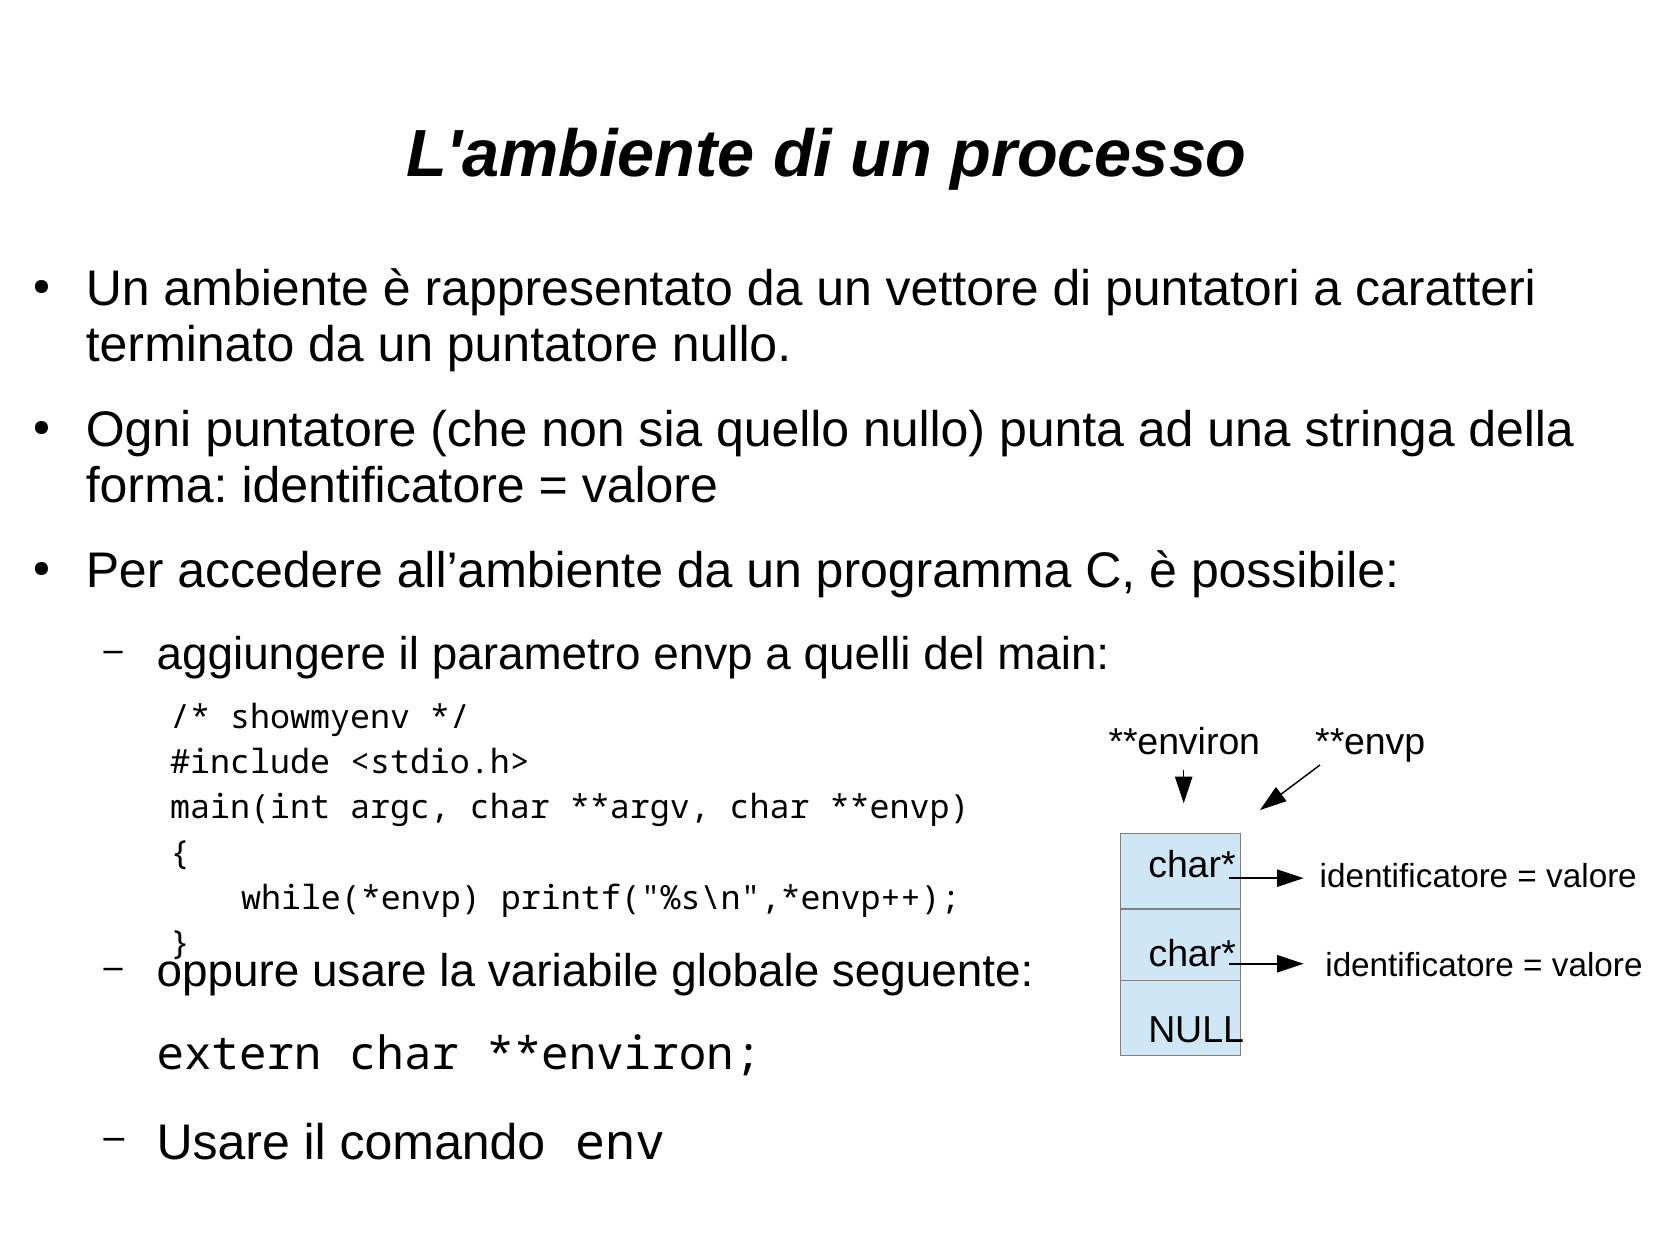

# L'ambiente di un processo
Un ambiente è rappresentato da un vettore di puntatori a caratteri terminato da un puntatore nullo.
Ogni puntatore (che non sia quello nullo) punta ad una stringa della forma: identificatore = valore
Per accedere all’ambiente da un programma C, è possibile:
aggiungere il parametro envp a quelli del main:
oppure usare la variabile globale seguente:
extern char **environ;
Usare il comando env
/* showmyenv */
#include <stdio.h>
main(int argc, char **argv, char **envp)
{
while(*envp) printf("%s\n",*envp++);
}
**environ
**envp
char*
identificatore = valore
char*
identificatore = valore
NULL